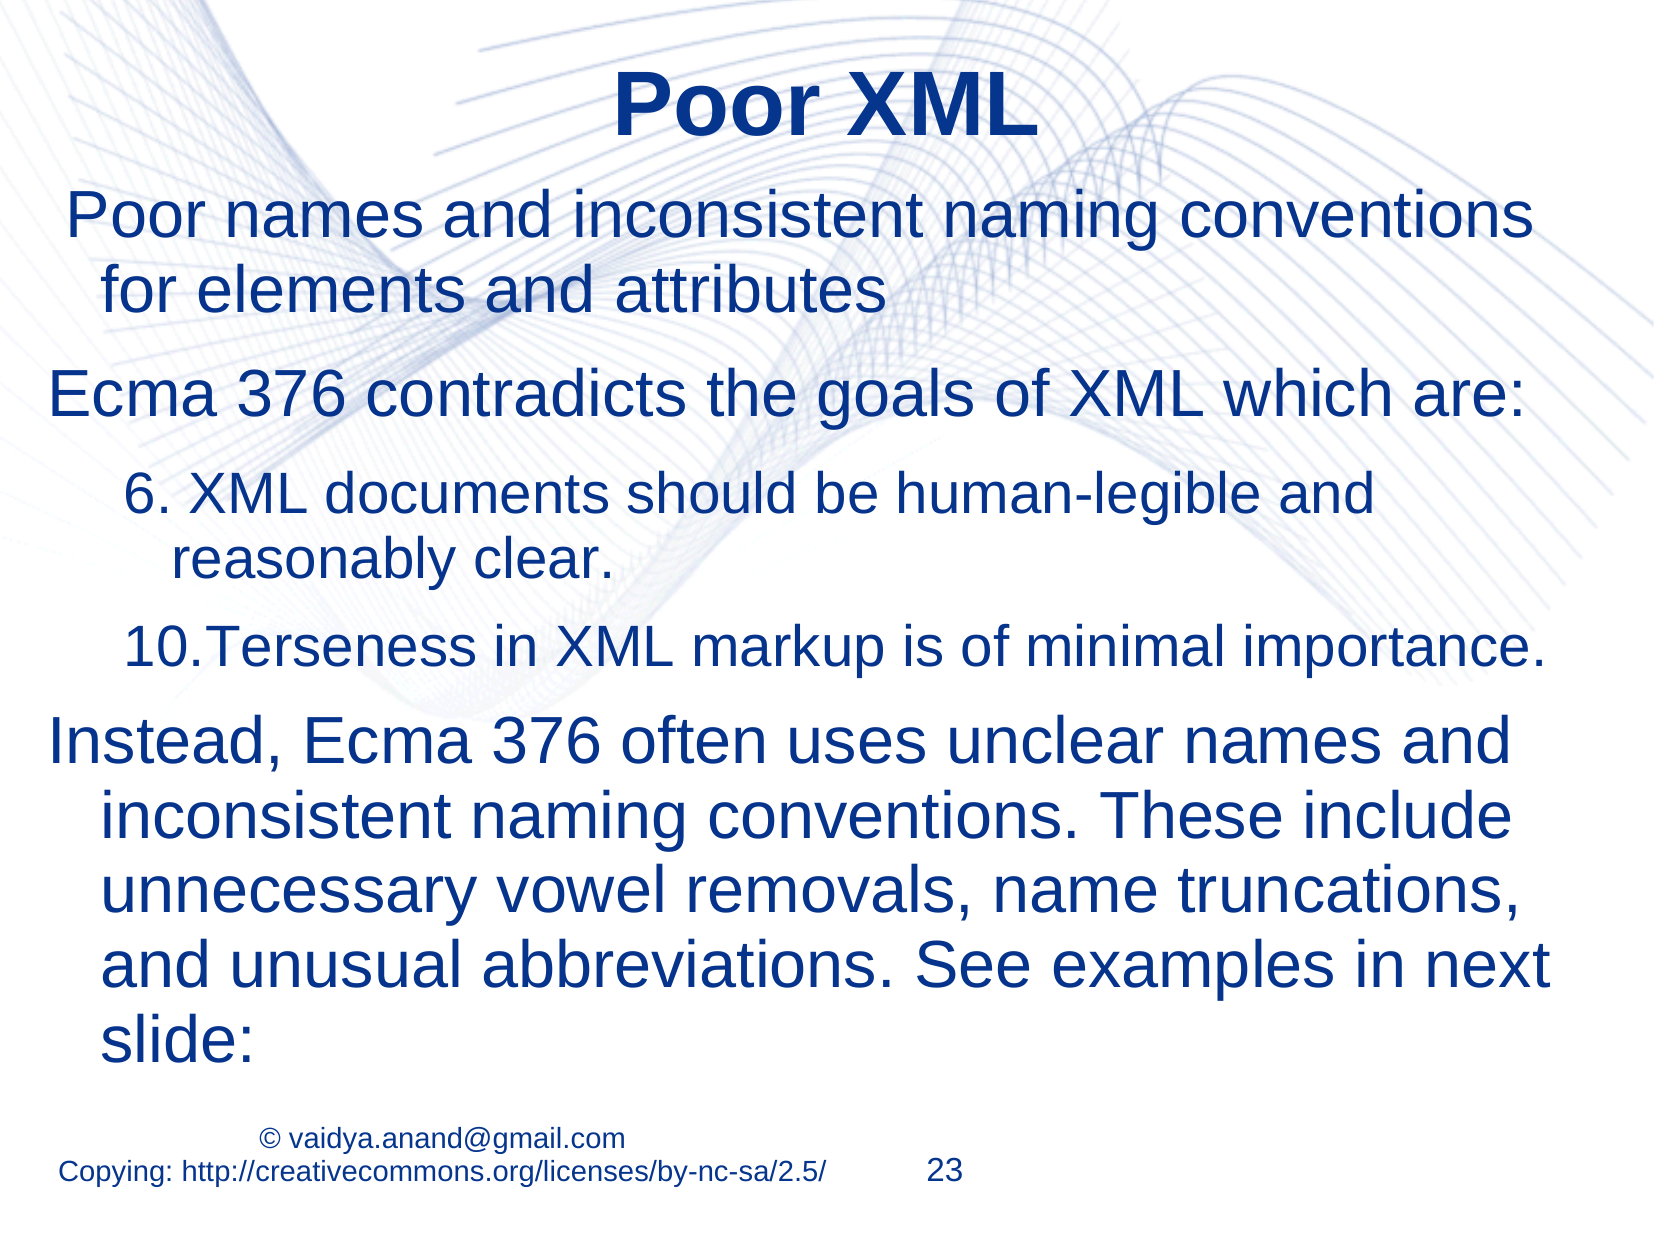

# Poor XML
 Poor names and inconsistent naming conventions for elements and attributes
Ecma 376 contradicts the goals of XML which are:
6. XML documents should be human-legible and reasonably clear.
10.Terseness in XML markup is of minimal importance.
Instead, Ecma 376 often uses unclear names and inconsistent naming conventions. These include unnecessary vowel removals, name truncations, and unusual abbreviations. See examples in next slide:
http://www.broffice.org
23